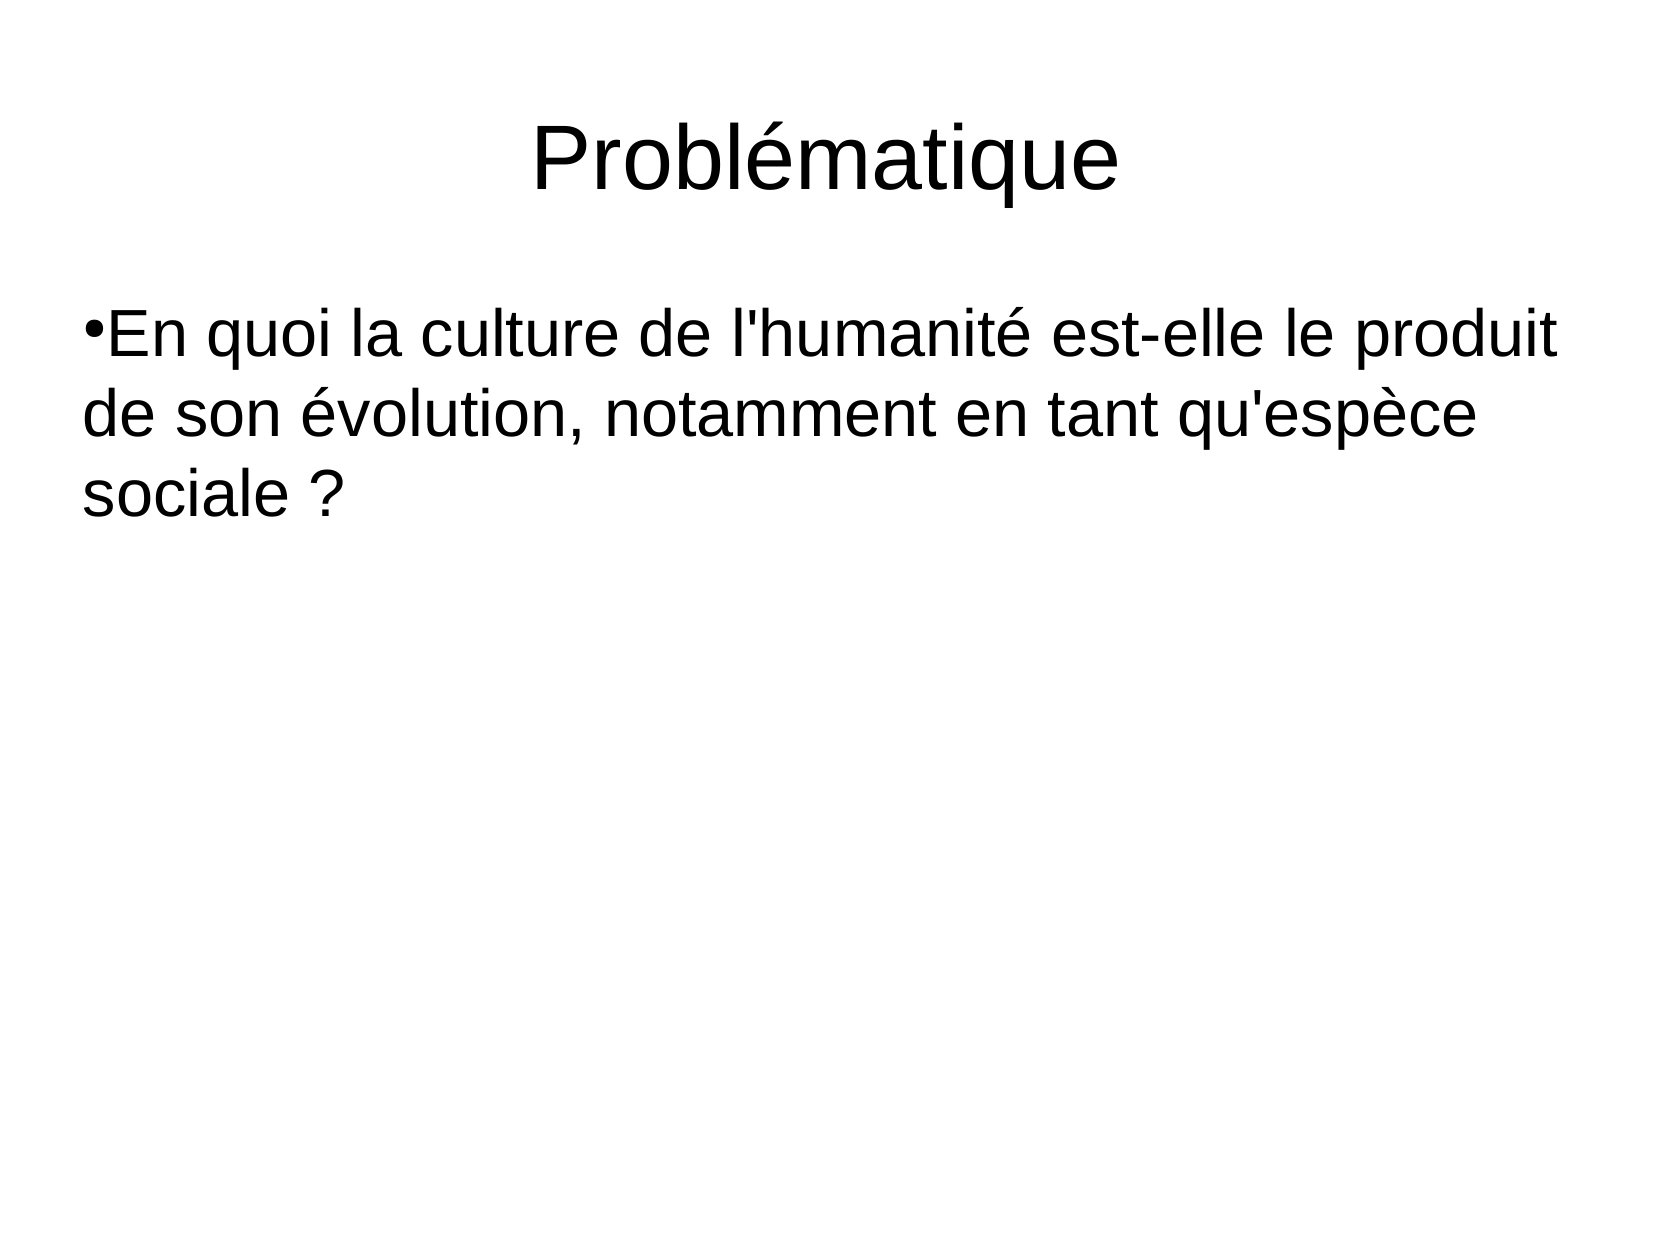

# Problématique
En quoi la culture de l'humanité est-elle le produit de son évolution, notamment en tant qu'espèce sociale ?